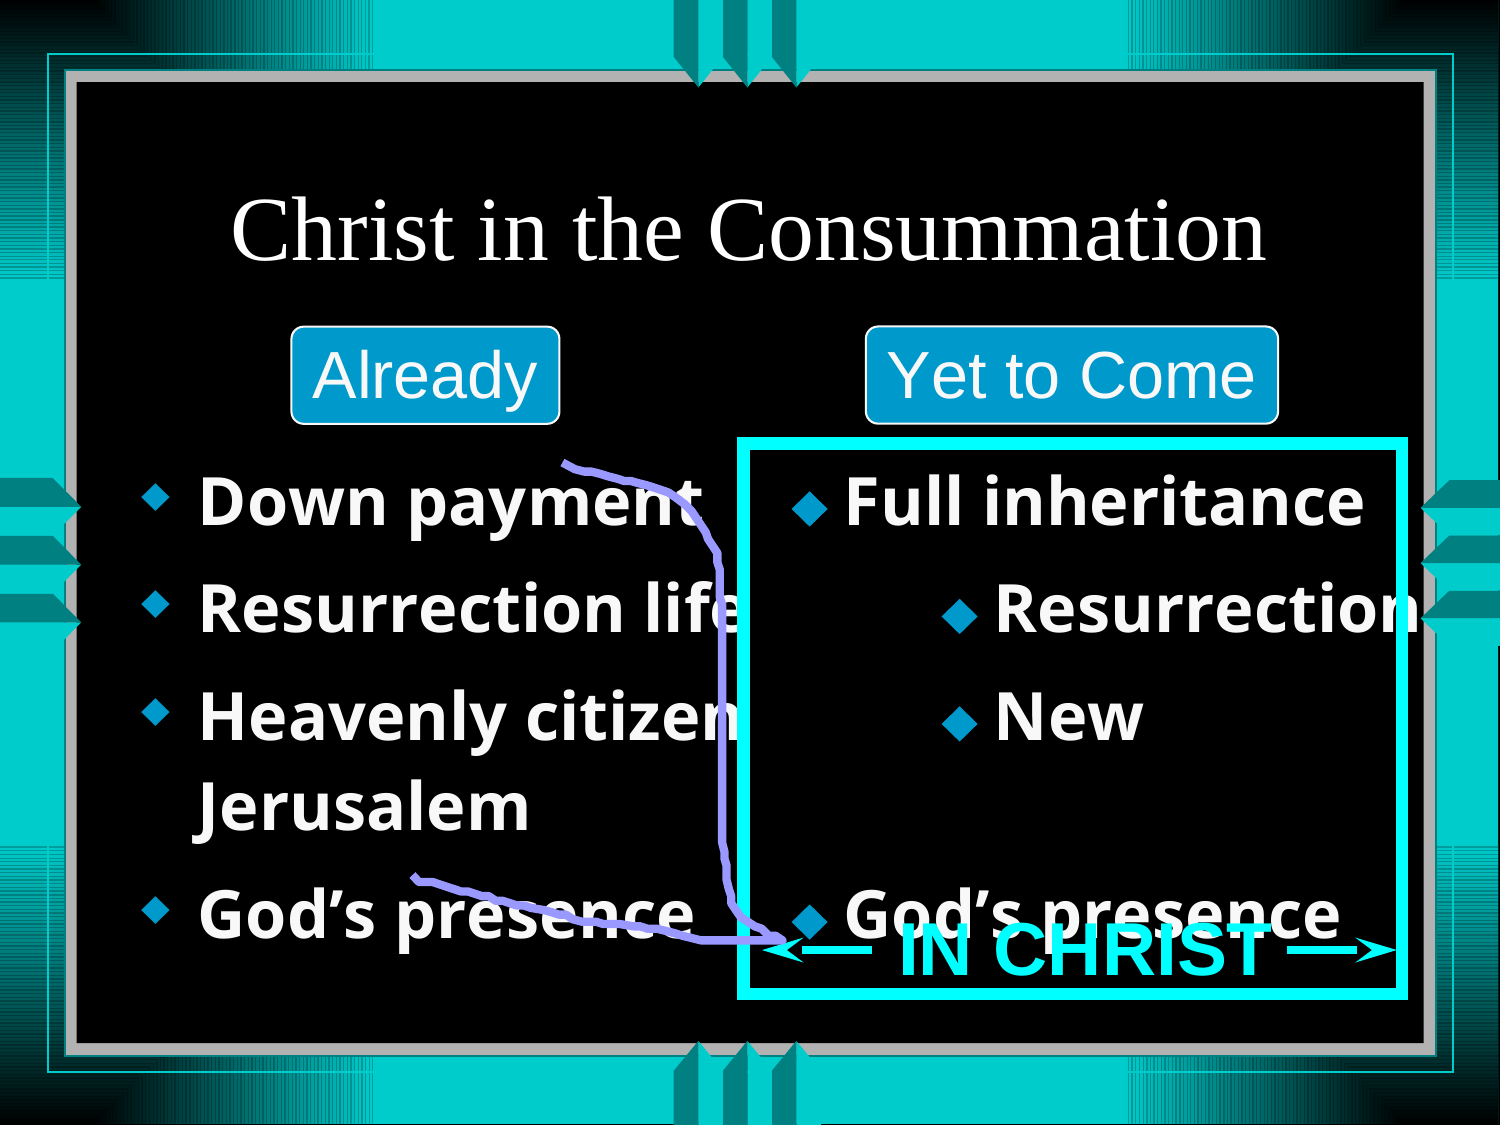

# Christ in the Consummation
Yet to Come
Already
IN CHRIST
Down payment	  Full inheritance
Resurrection life	  Resurrection
Heavenly citizen	  New Jerusalem
God’s presence	  God’s presence